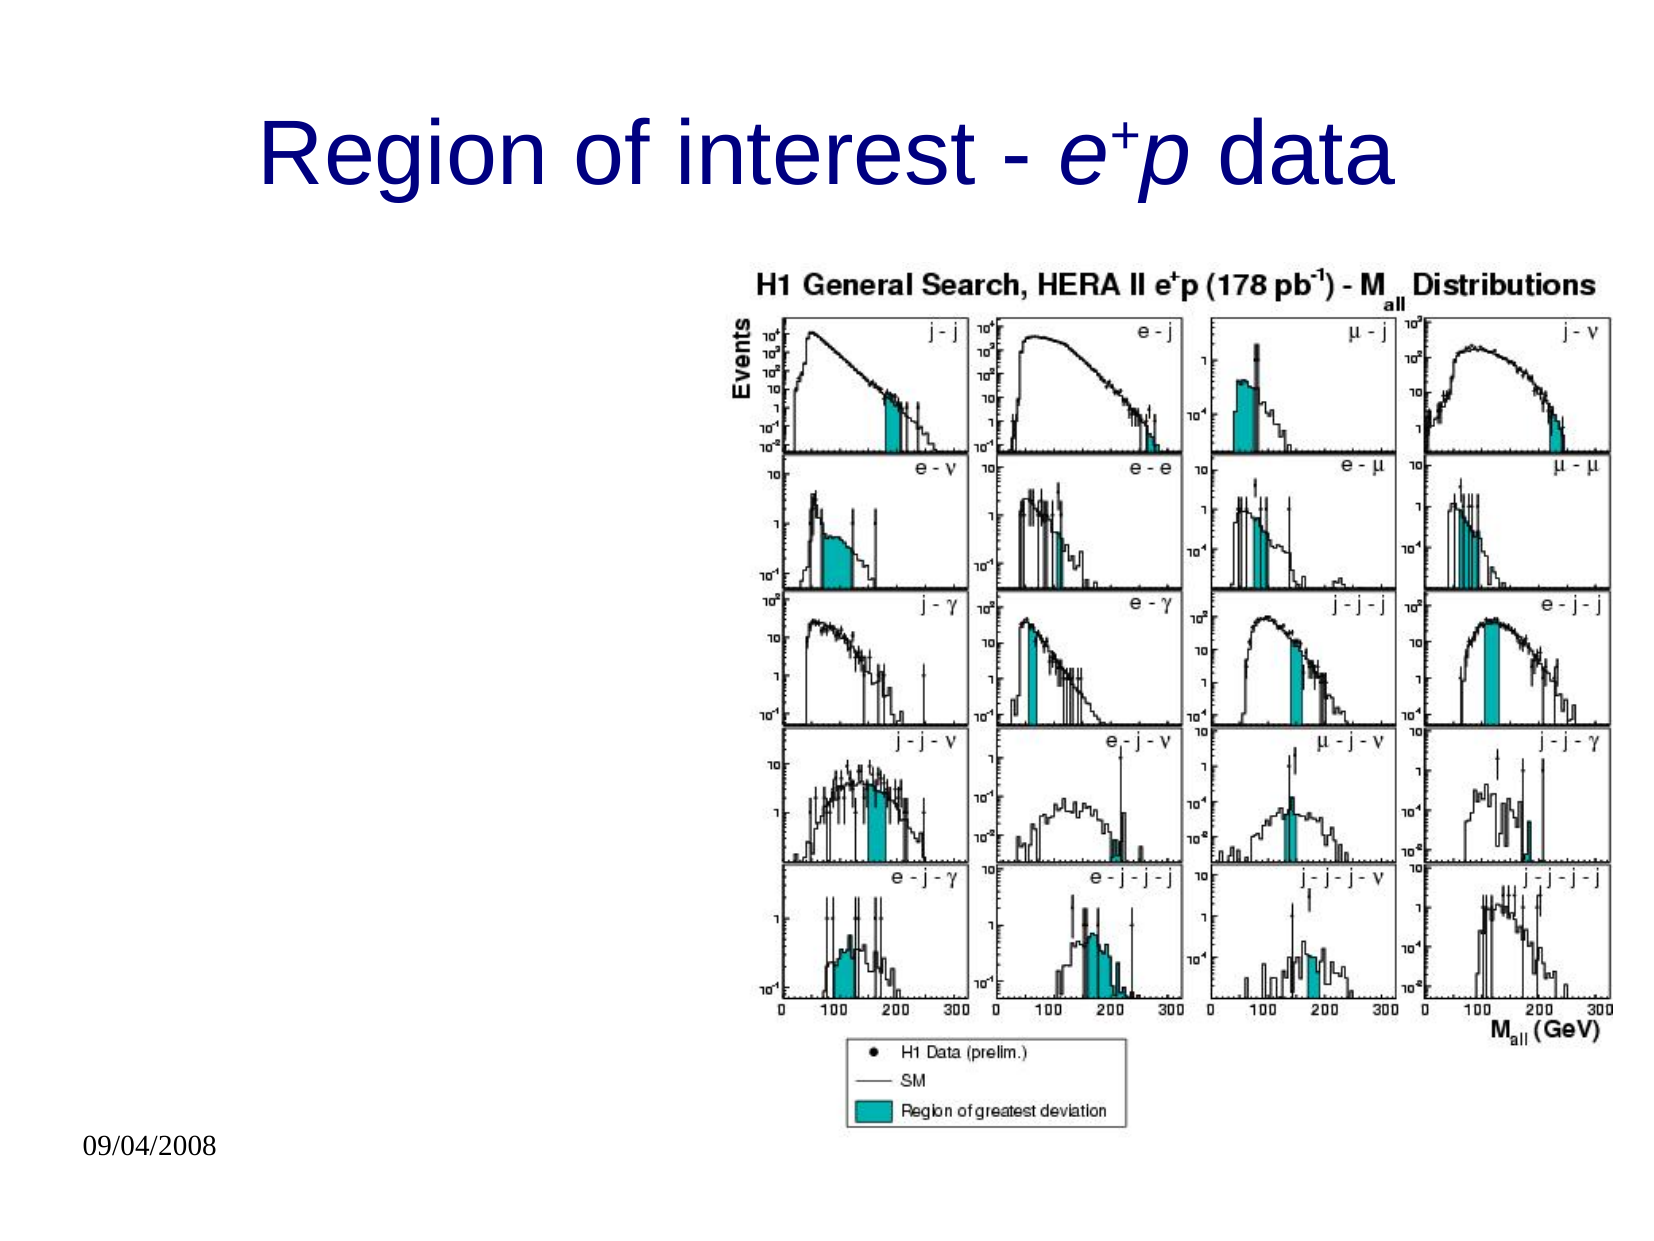

# Region of interest - e+p data
09/04/2008
A. Parenti
47